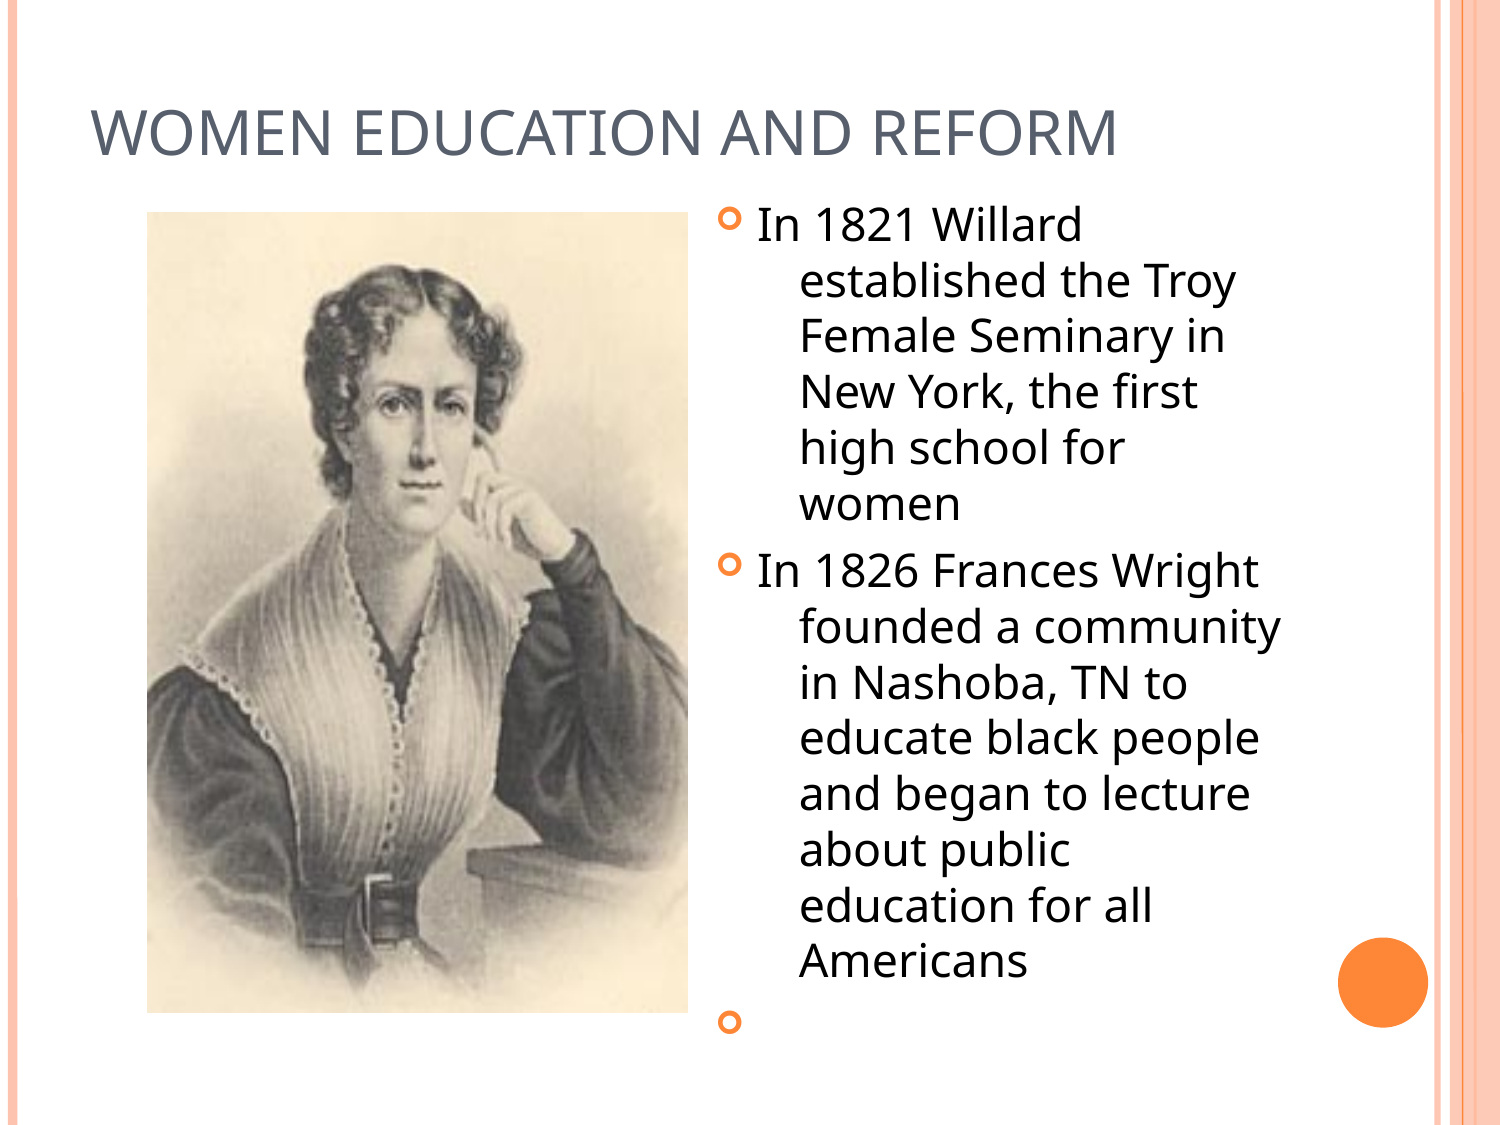

# Women Education and Reform
In 1821 Willard established the Troy Female Seminary in New York, the first high school for women
In 1826 Frances Wright founded a community in Nashoba, TN to educate black people and began to lecture about public education for all Americans